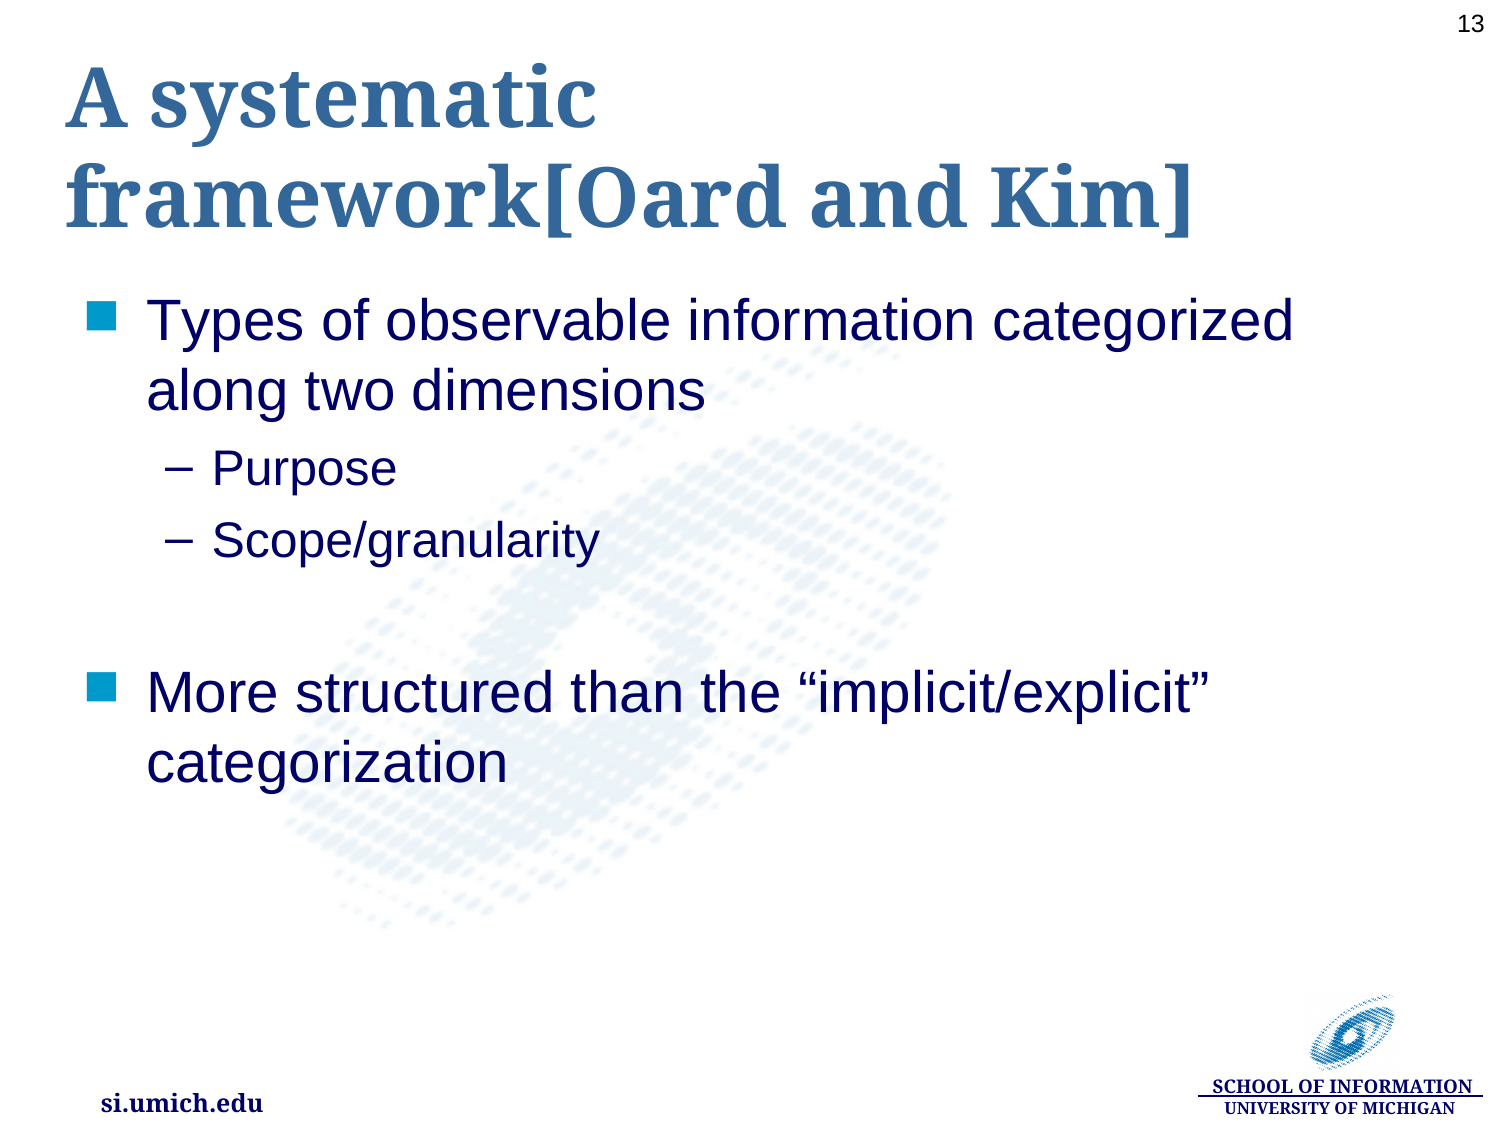

# A systematic framework[Oard and Kim]
Types of observable information categorized along two dimensions
Purpose
Scope/granularity
More structured than the “implicit/explicit” categorization